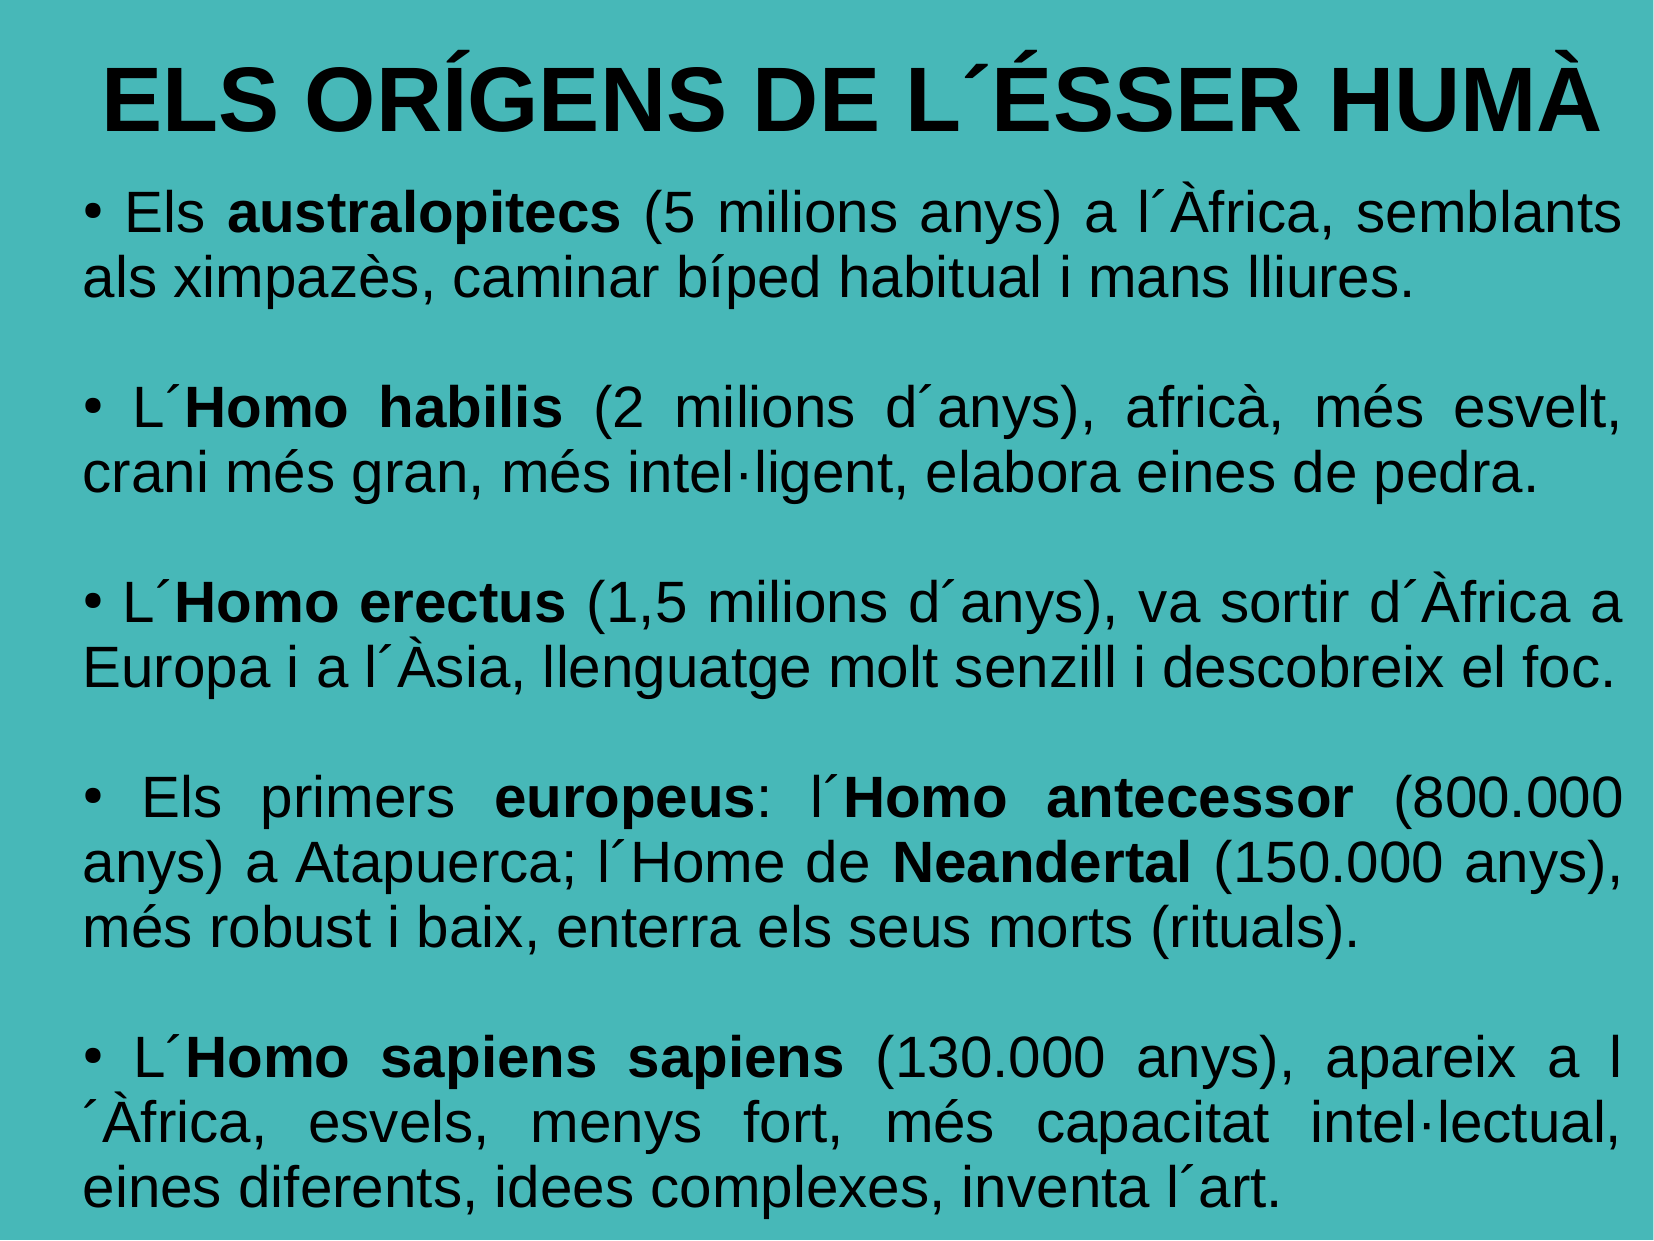

# ELS ORÍGENS DE L´ÉSSER HUMÀ
 Els australopitecs (5 milions anys) a l´Àfrica, semblants als ximpazès, caminar bíped habitual i mans lliures.
 L´Homo habilis (2 milions d´anys), africà, més esvelt, crani més gran, més intel·ligent, elabora eines de pedra.
 L´Homo erectus (1,5 milions d´anys), va sortir d´Àfrica a Europa i a l´Àsia, llenguatge molt senzill i descobreix el foc.
 Els primers europeus: l´Homo antecessor (800.000 anys) a Atapuerca; l´Home de Neandertal (150.000 anys), més robust i baix, enterra els seus morts (rituals).
 L´Homo sapiens sapiens (130.000 anys), apareix a l´Àfrica, esvels, menys fort, més capacitat intel·lectual, eines diferents, idees complexes, inventa l´art.